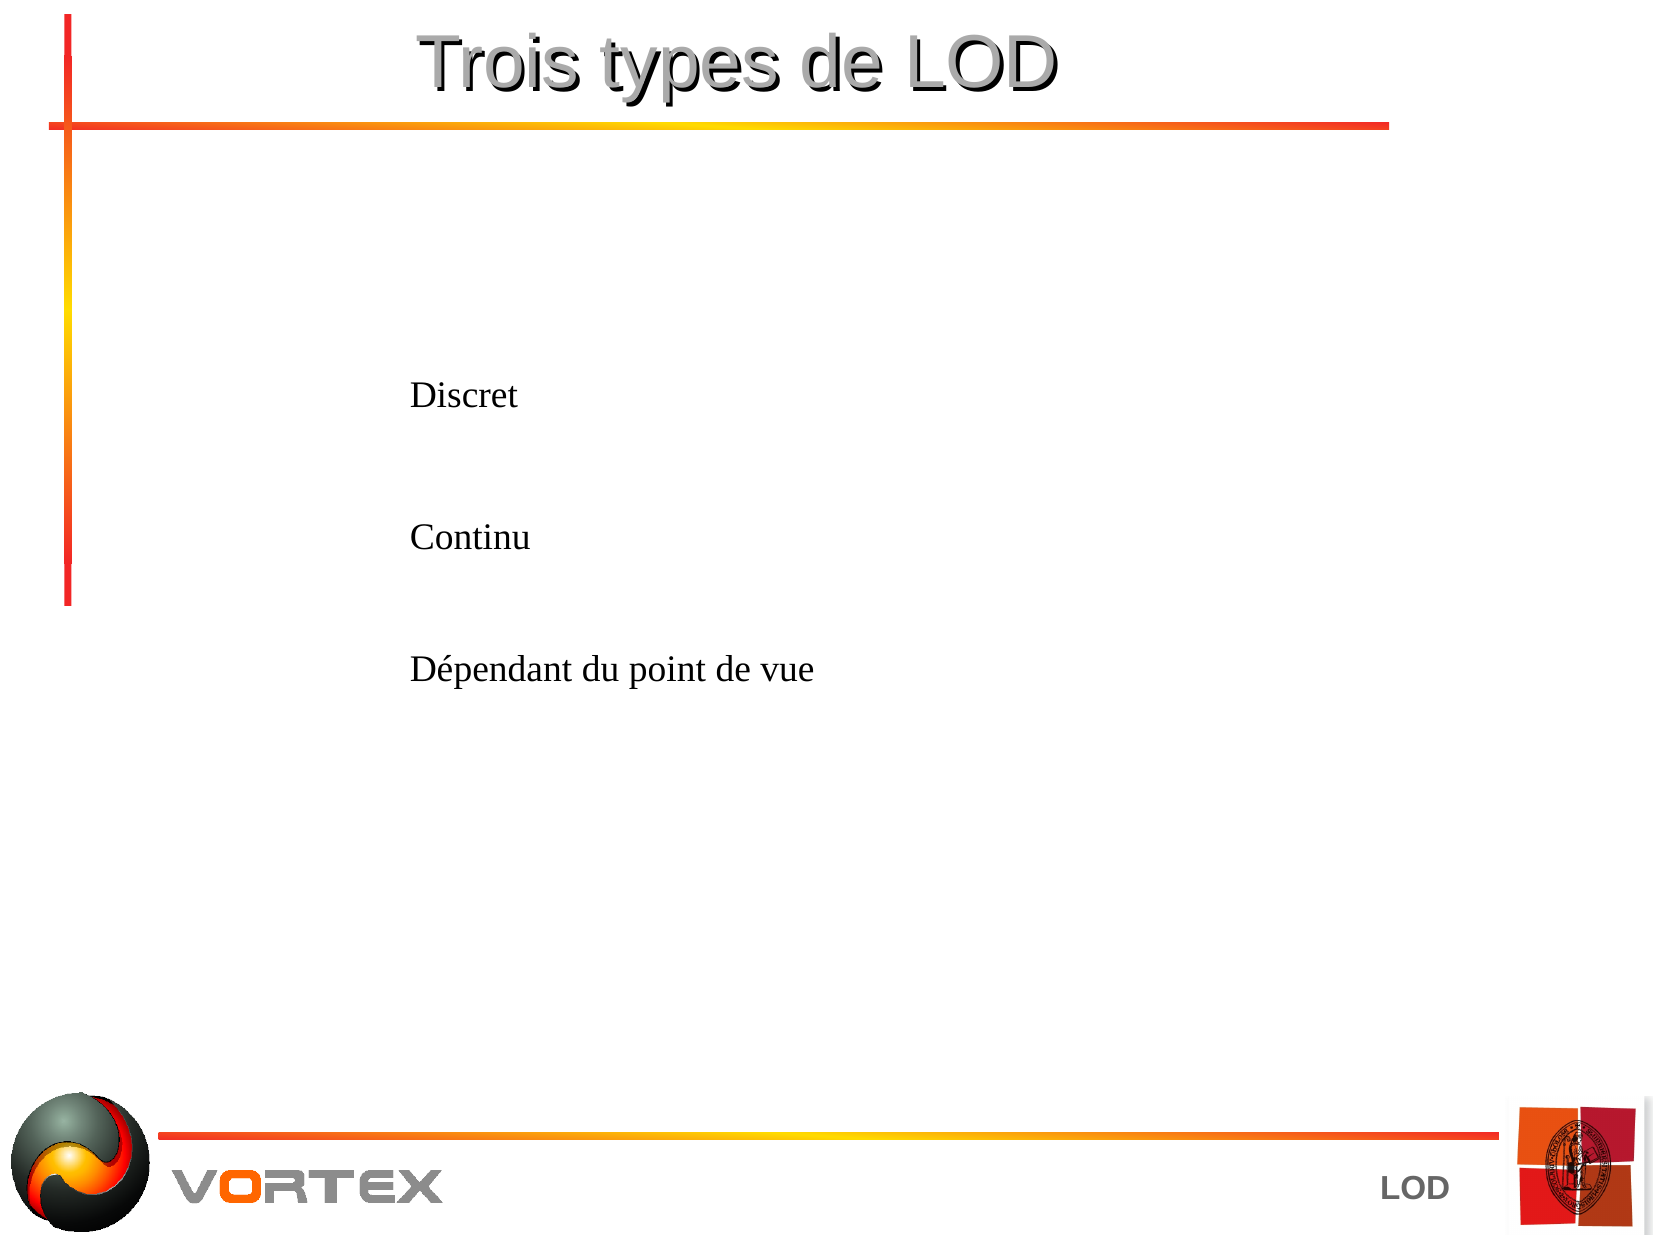

# Trois types de LOD
Discret
Continu
Dépendant du point de vue